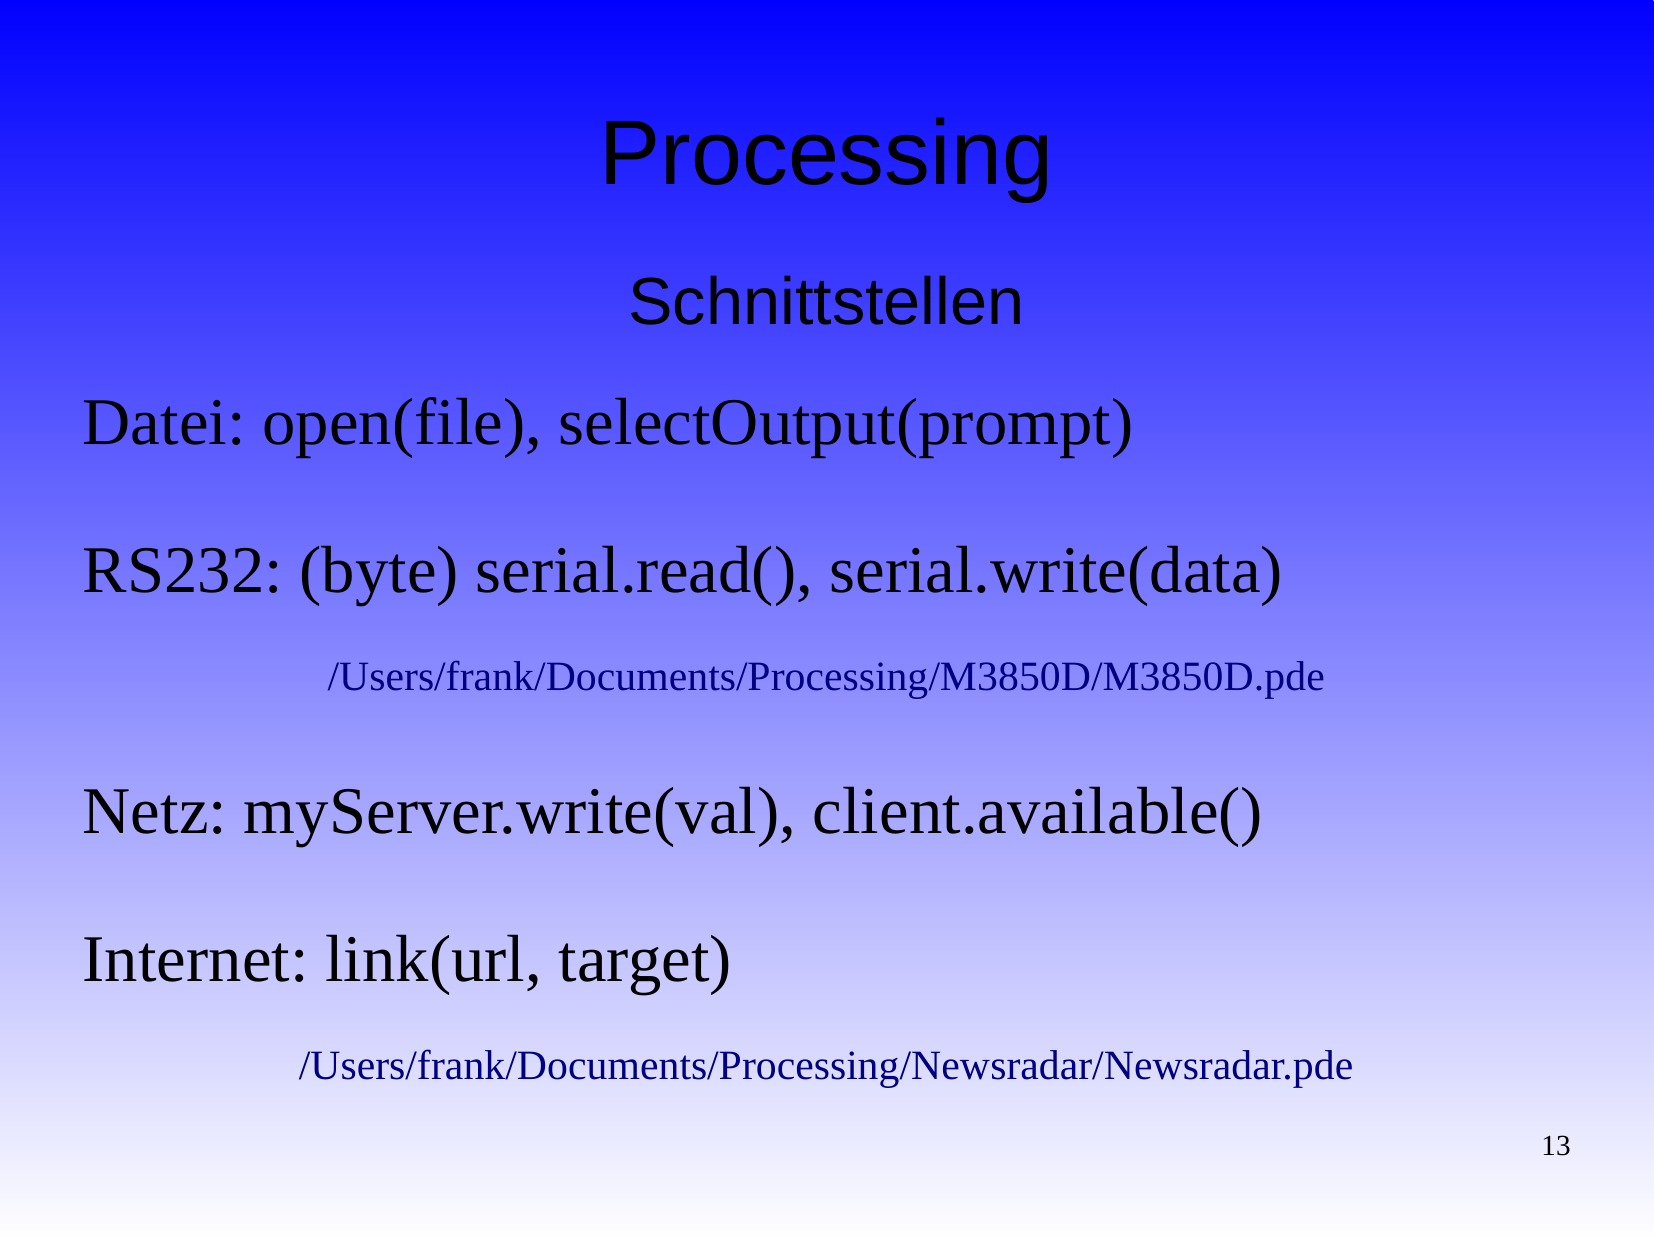

# Processing
Schnittstellen
Datei: open(file), selectOutput(prompt)
RS232: (byte) serial.read(), serial.write(data)
/Users/frank/Documents/Processing/M3850D/M3850D.pde
Netz: myServer.write(val), client.available()
Internet: link(url, target)
/Users/frank/Documents/Processing/Newsradar/Newsradar.pde
13